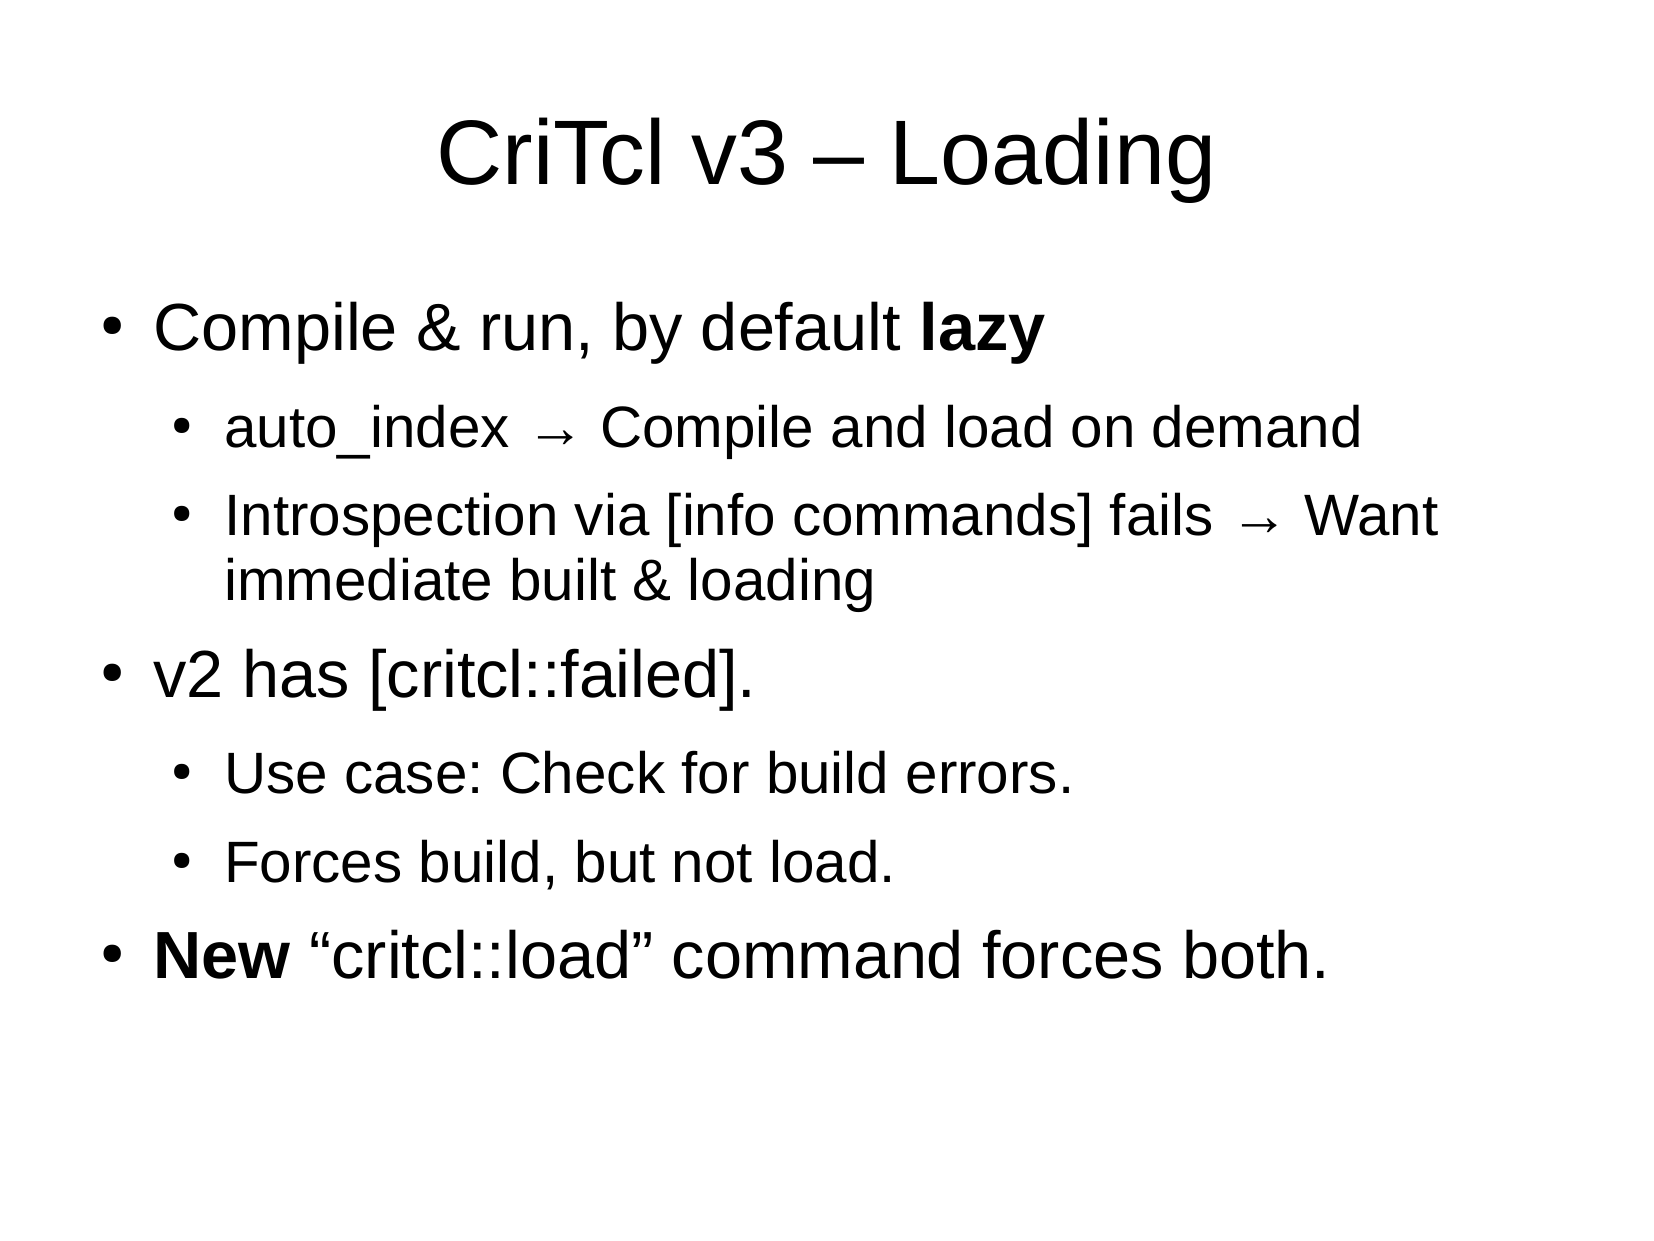

# CriTcl v3 – Loading
Compile & run, by default lazy
auto_index → Compile and load on demand
Introspection via [info commands] fails → Want immediate built & loading
v2 has [critcl::failed].
Use case: Check for build errors.
Forces build, but not load.
New “critcl::load” command forces both.